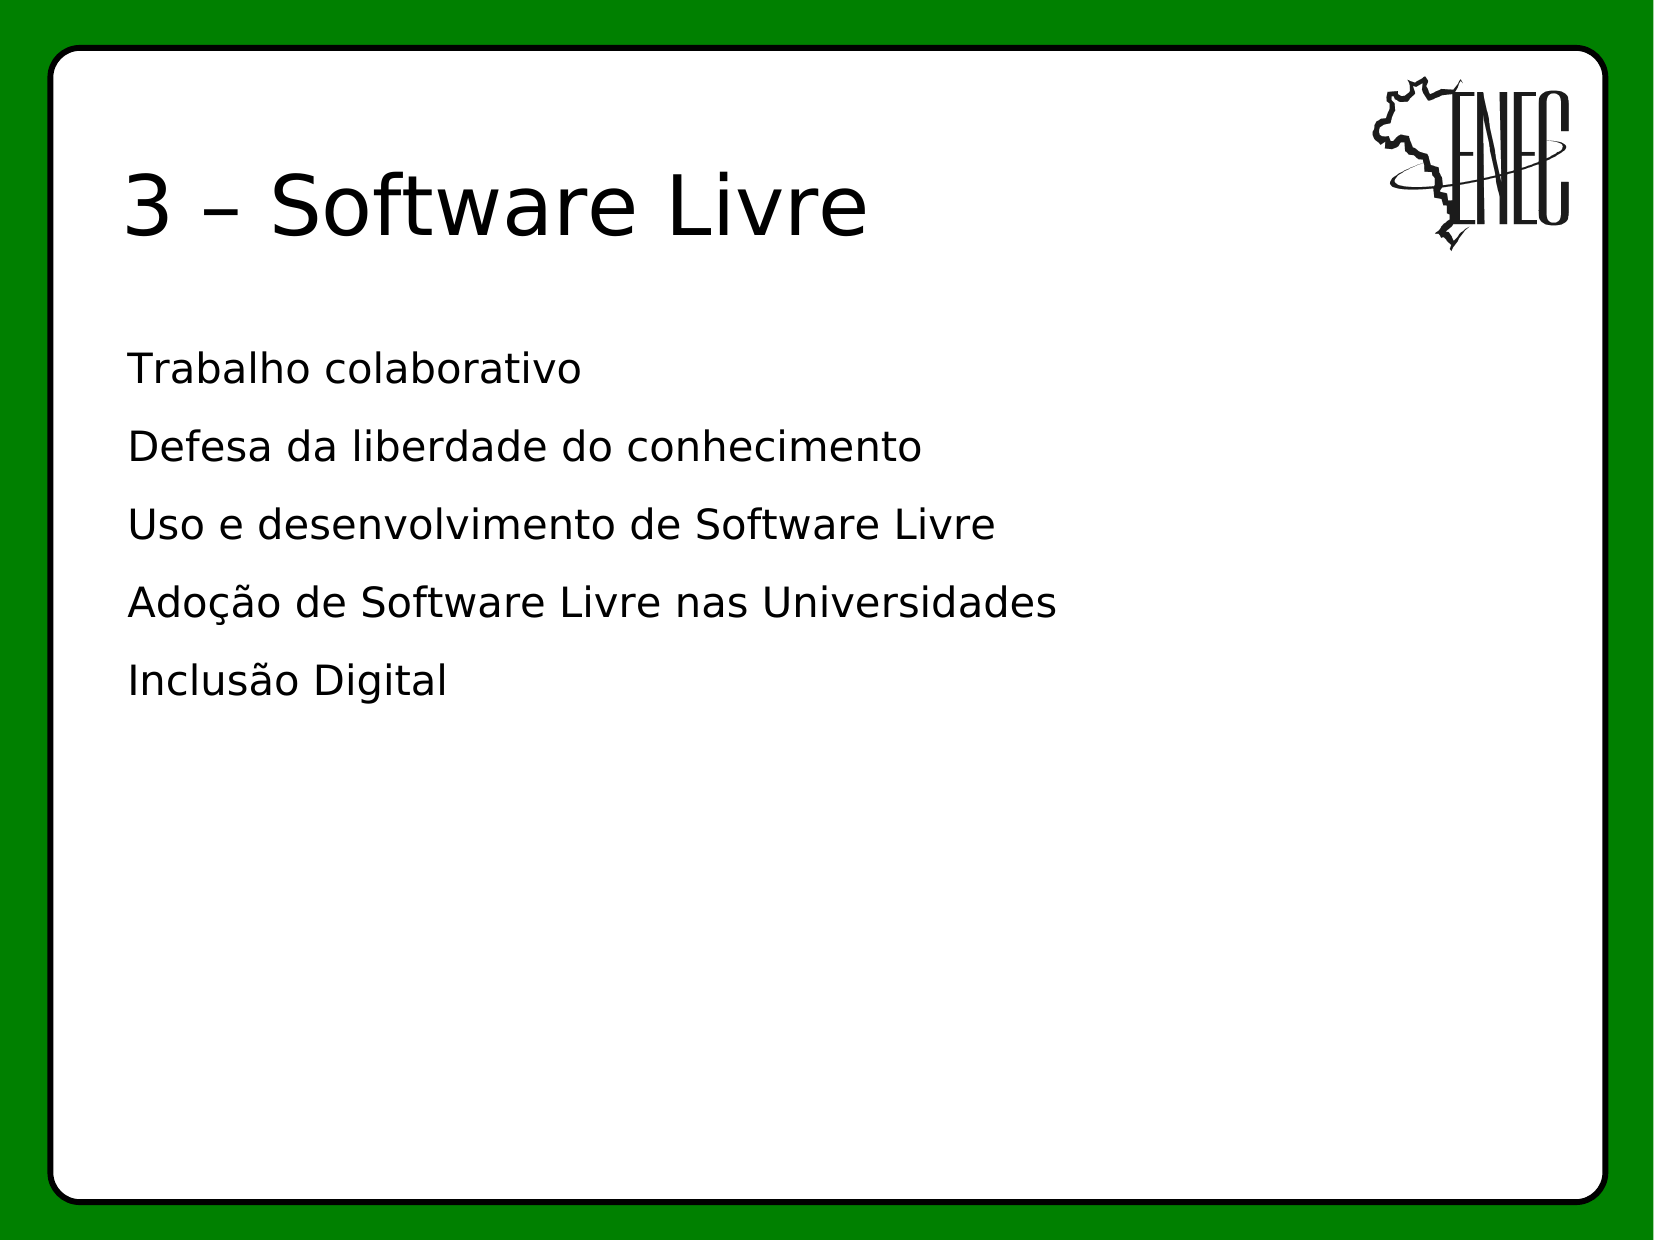

# 3 – Software Livre
Trabalho colaborativo
Defesa da liberdade do conhecimento
Uso e desenvolvimento de Software Livre
Adoção de Software Livre nas Universidades
Inclusão Digital